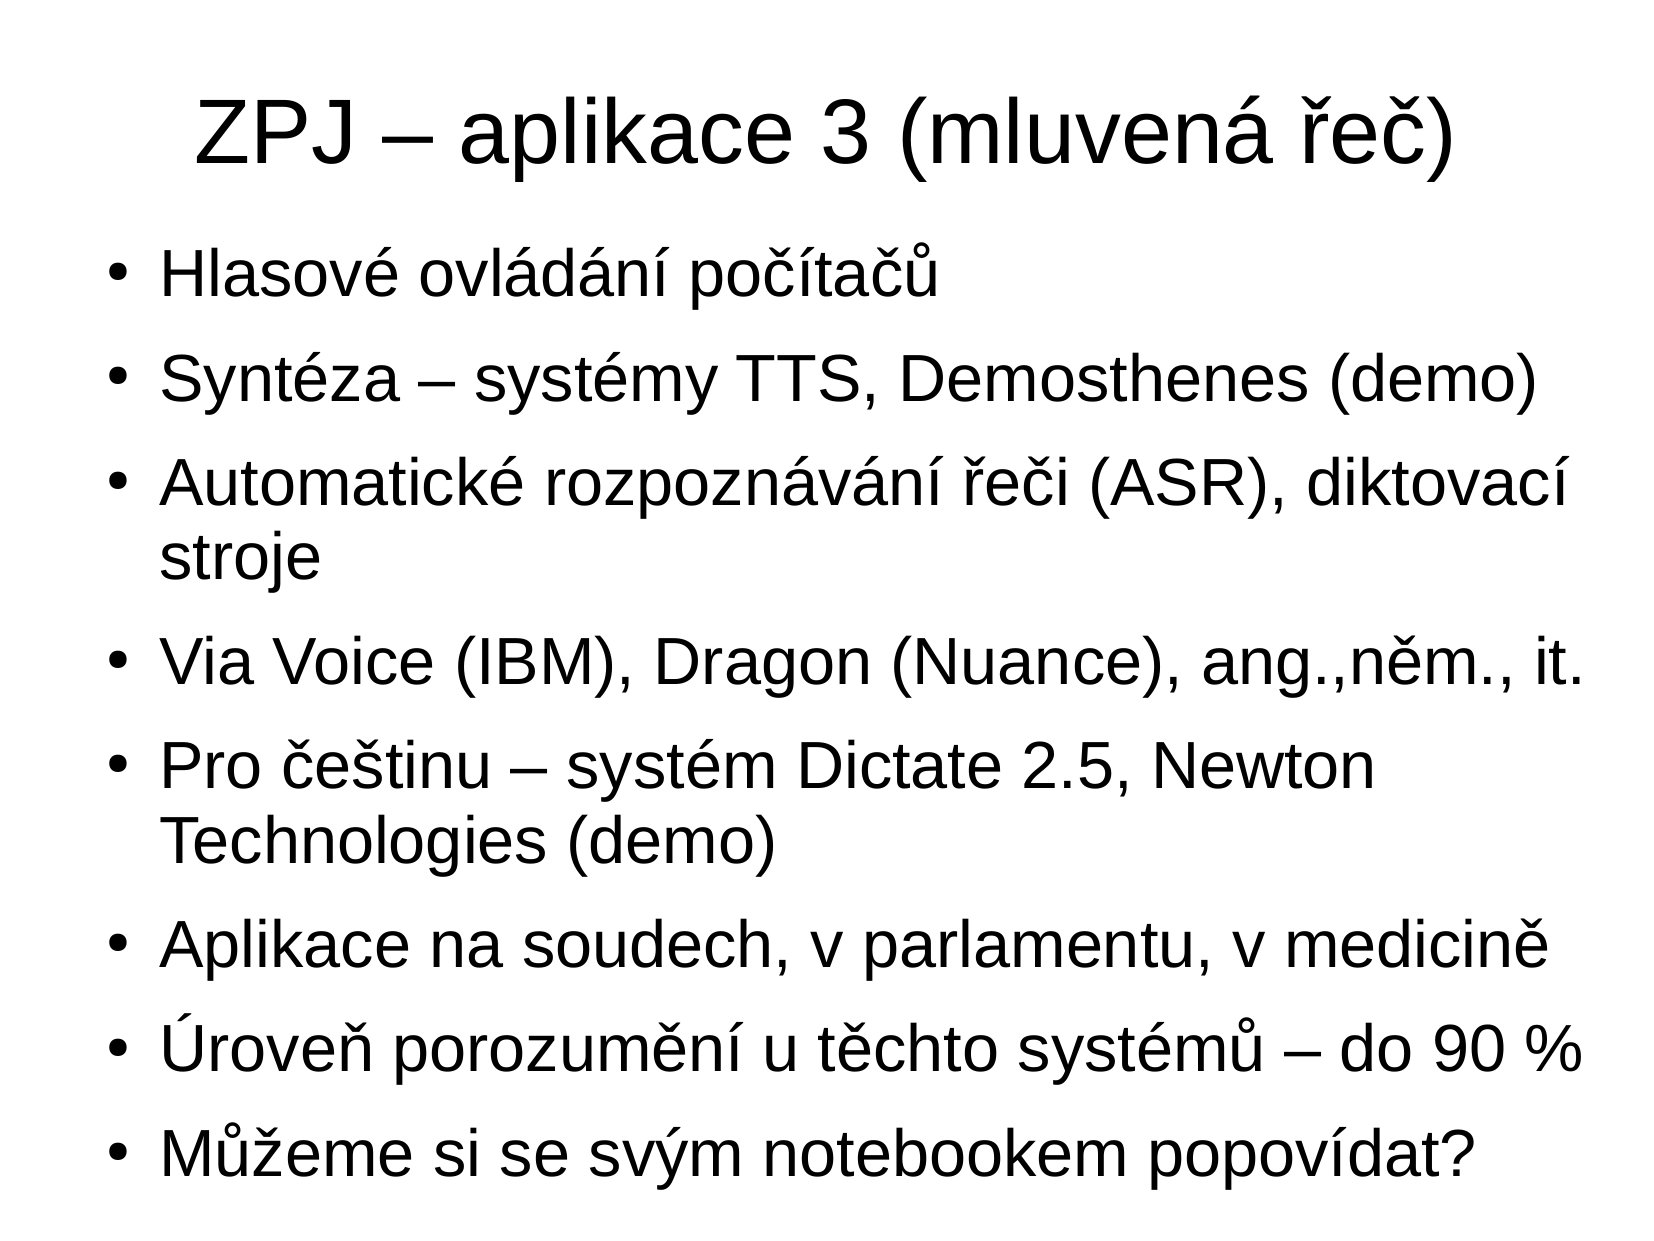

# ZPJ – aplikace 3 (mluvená řeč)
Hlasové ovládání počítačů
Syntéza – systémy TTS, Demosthenes (demo)
Automatické rozpoznávání řeči (ASR), diktovací stroje
Via Voice (IBM), Dragon (Nuance), ang.,něm., it.
Pro češtinu – systém Dictate 2.5, Newton Technologies (demo)
Aplikace na soudech, v parlamentu, v medicině
Úroveň porozumění u těchto systémů – do 90 %
Můžeme si se svým notebookem popovídat?